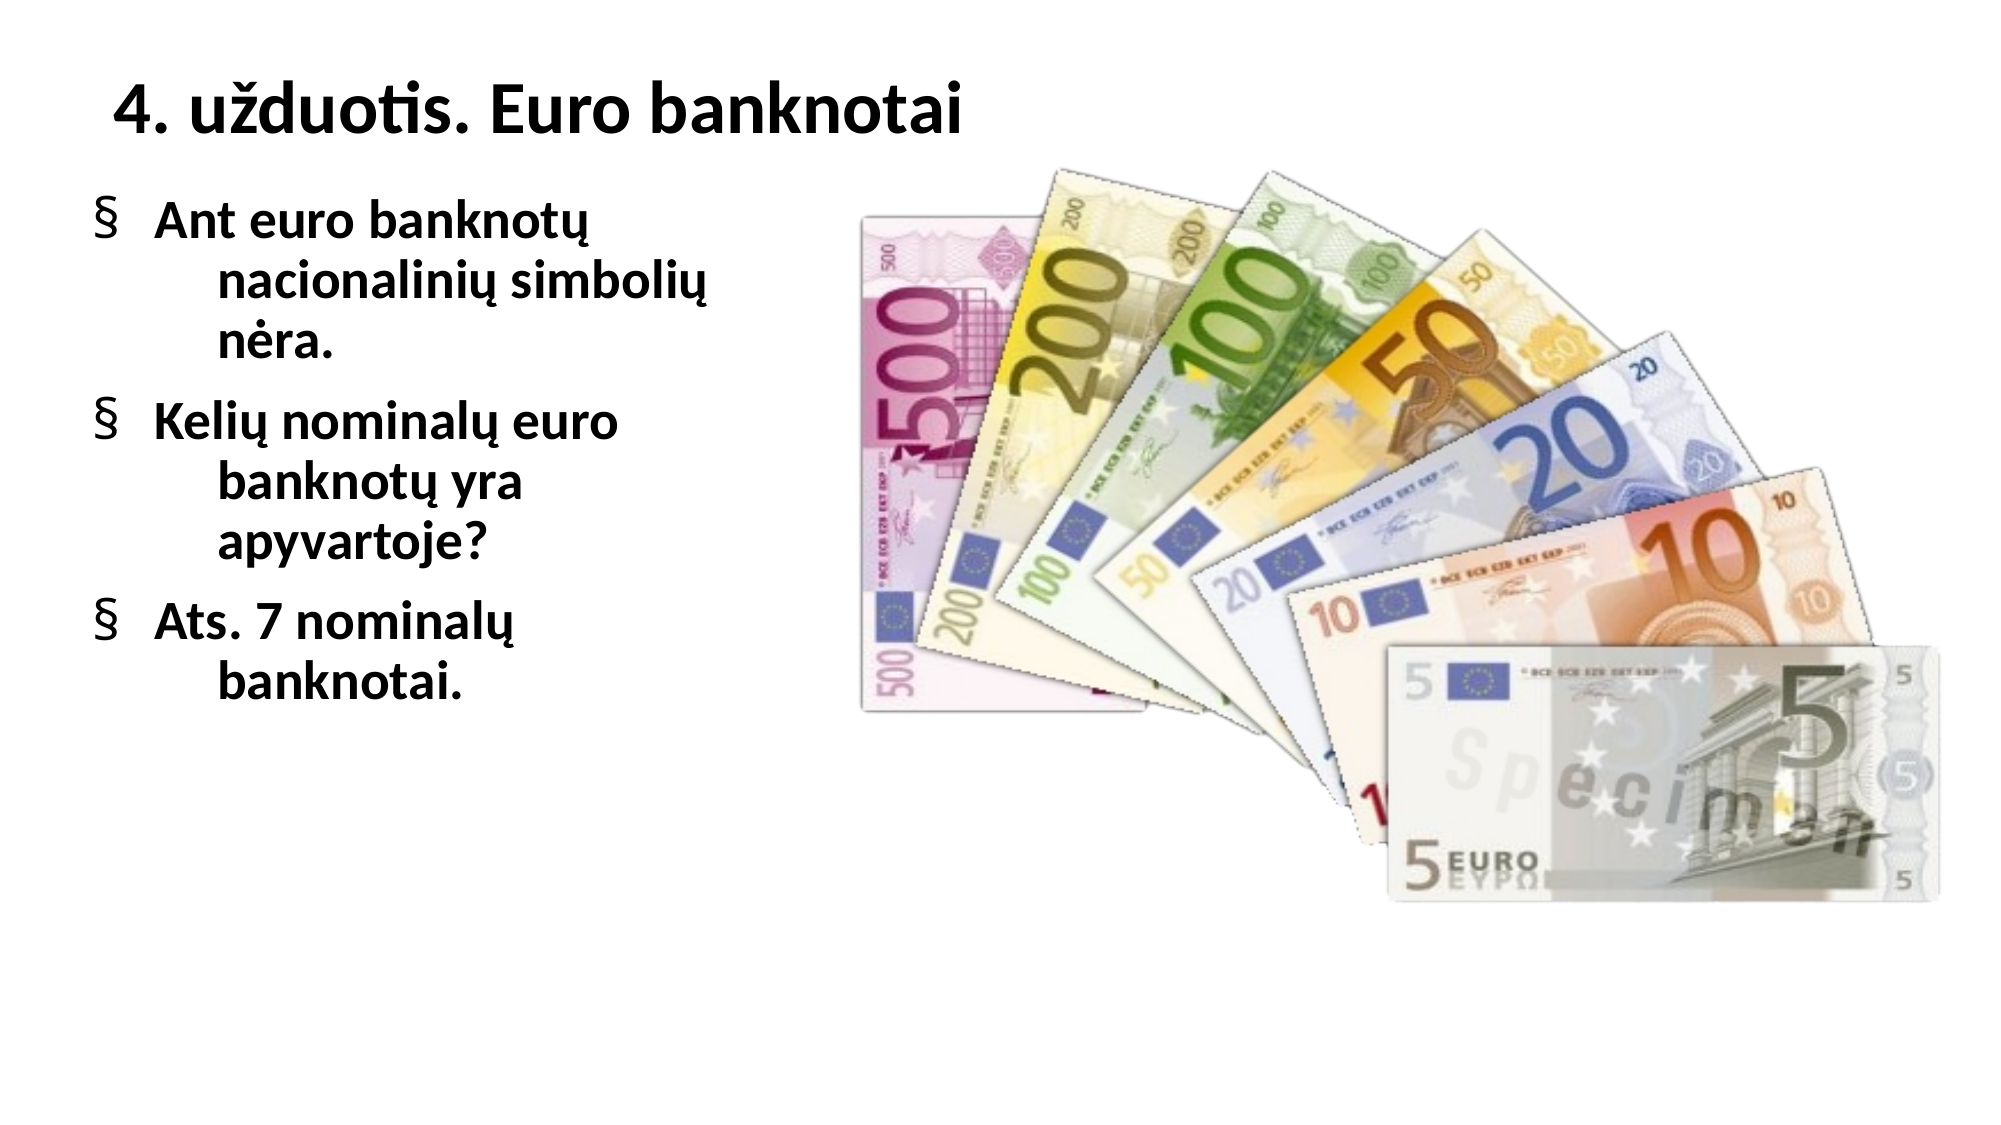

# 4. užduotis. Euro banknotai
Ant euro banknotų nacionalinių simbolių nėra.
Kelių nominalų euro banknotų yra apyvartoje?
Ats. 7 nominalų banknotai.